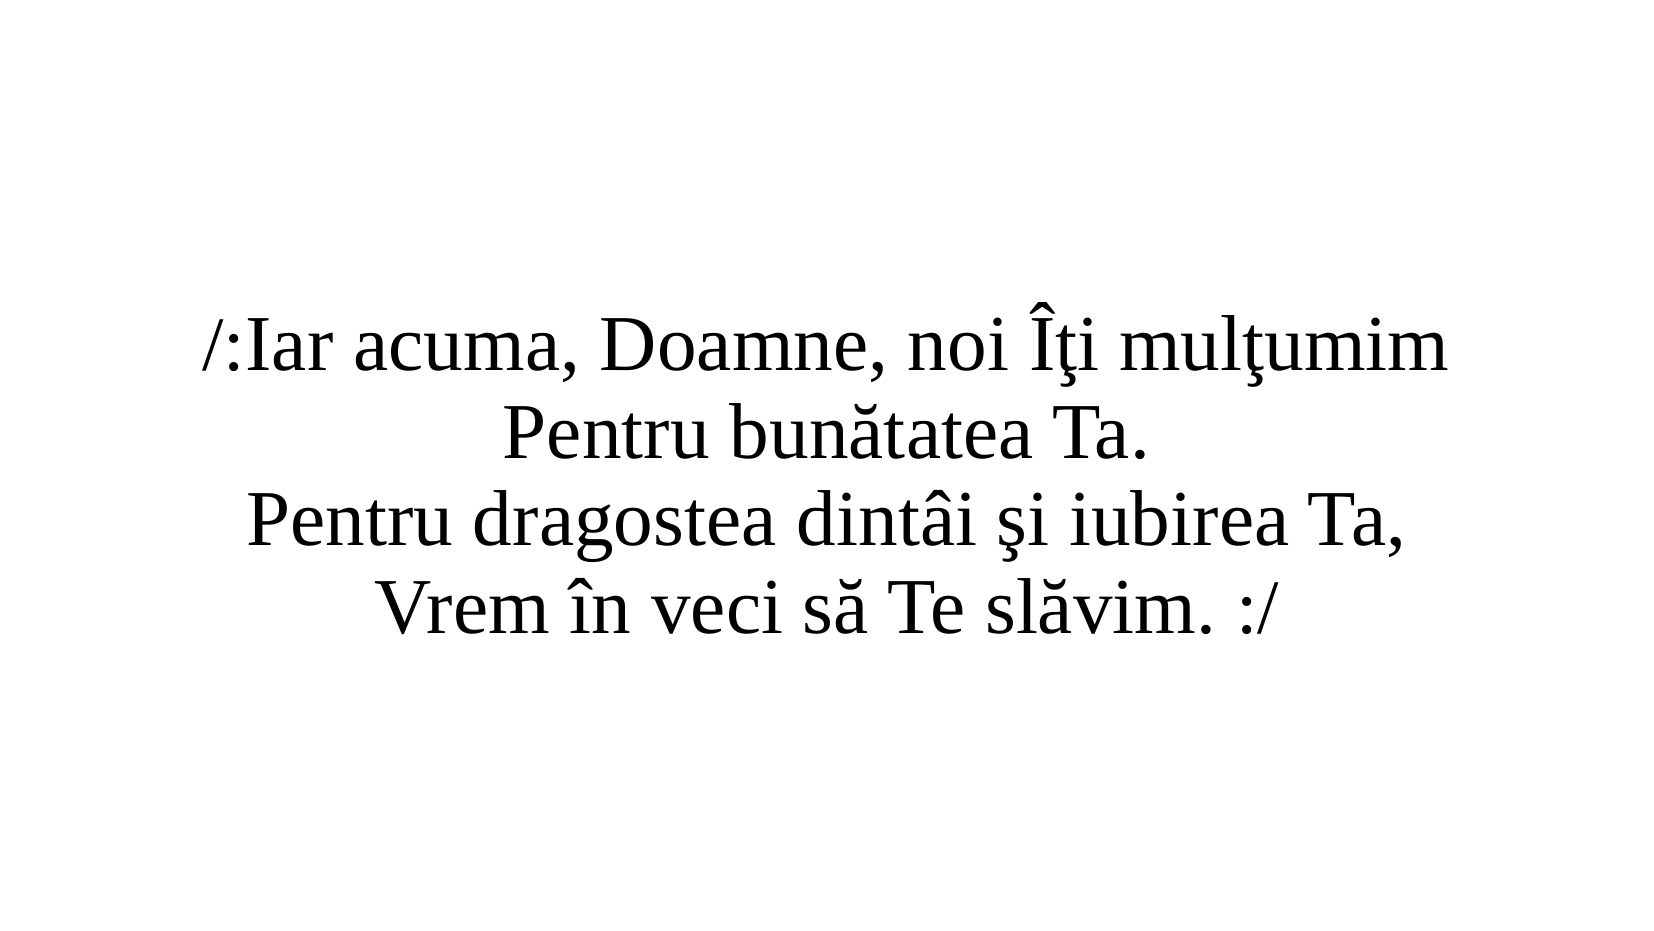

# /:Iar acuma, Doamne, noi Îţi mulţumim
Pentru bunătatea Ta.
Pentru dragostea dintâi şi iubirea Ta,
Vrem în veci să Te slăvim. :/